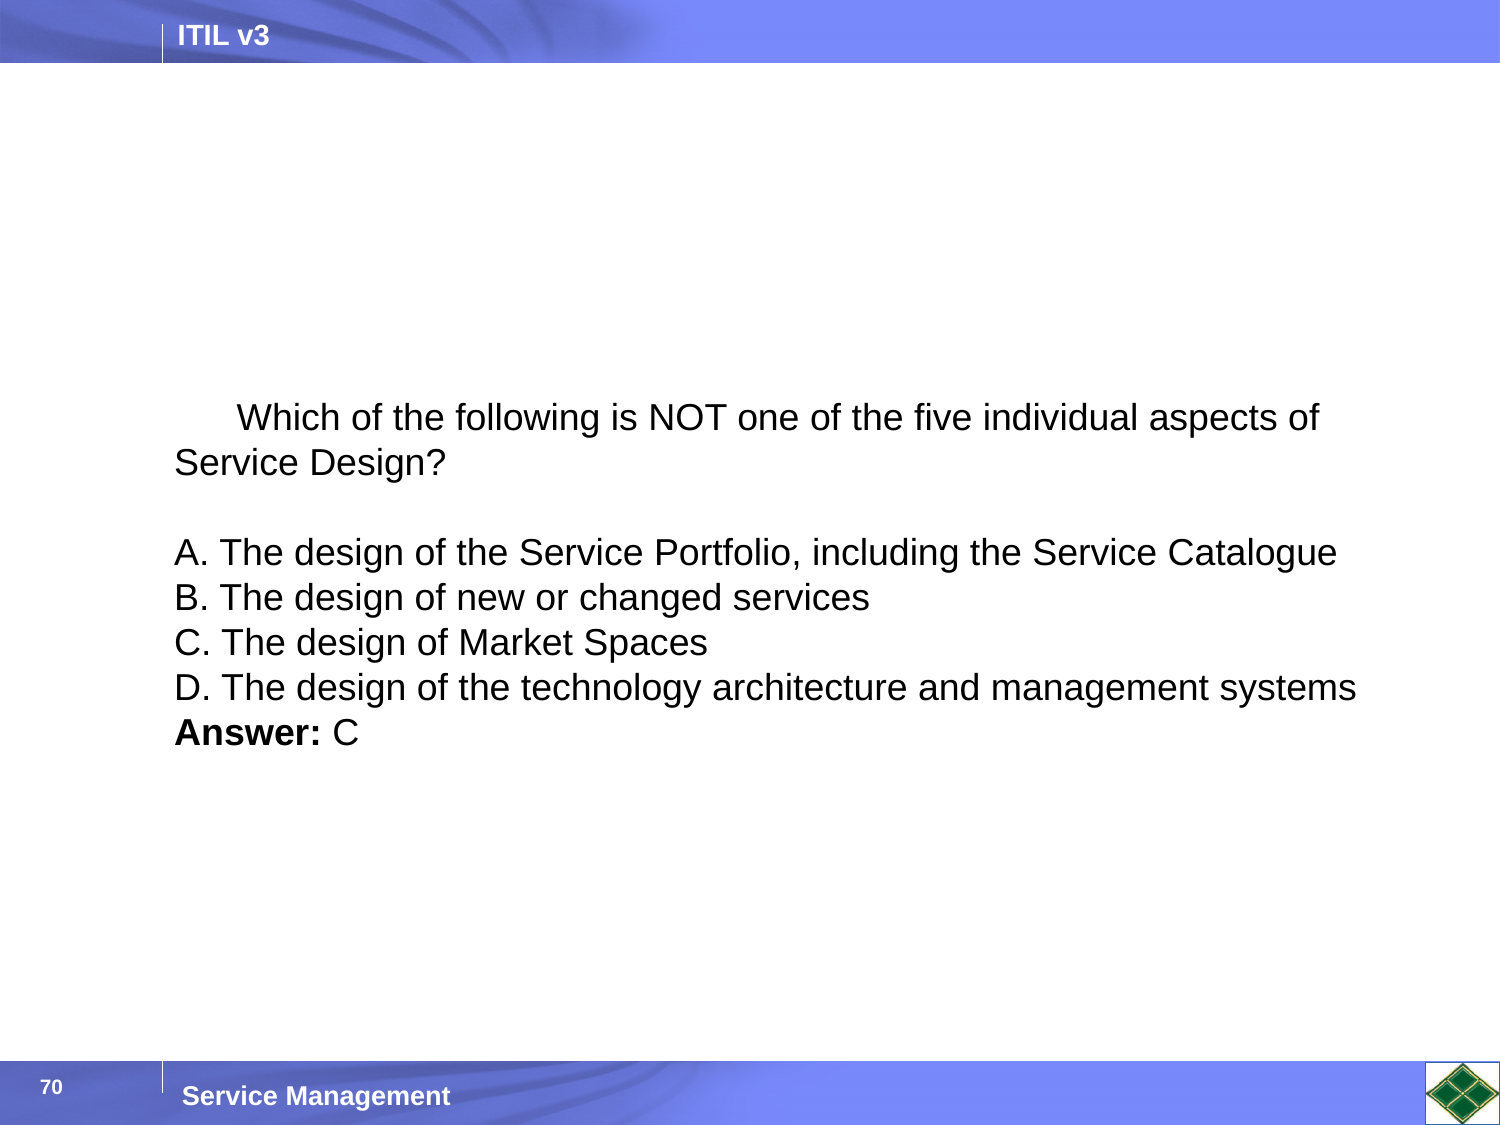

92. Which of the following is NOT one of the five individual aspects of Service Design?
A. The design of the Service Portfolio, including the Service Catalogue
B. The design of new or changed services
C. The design of Market Spaces
D. The design of the technology architecture and management systems
Answer: C